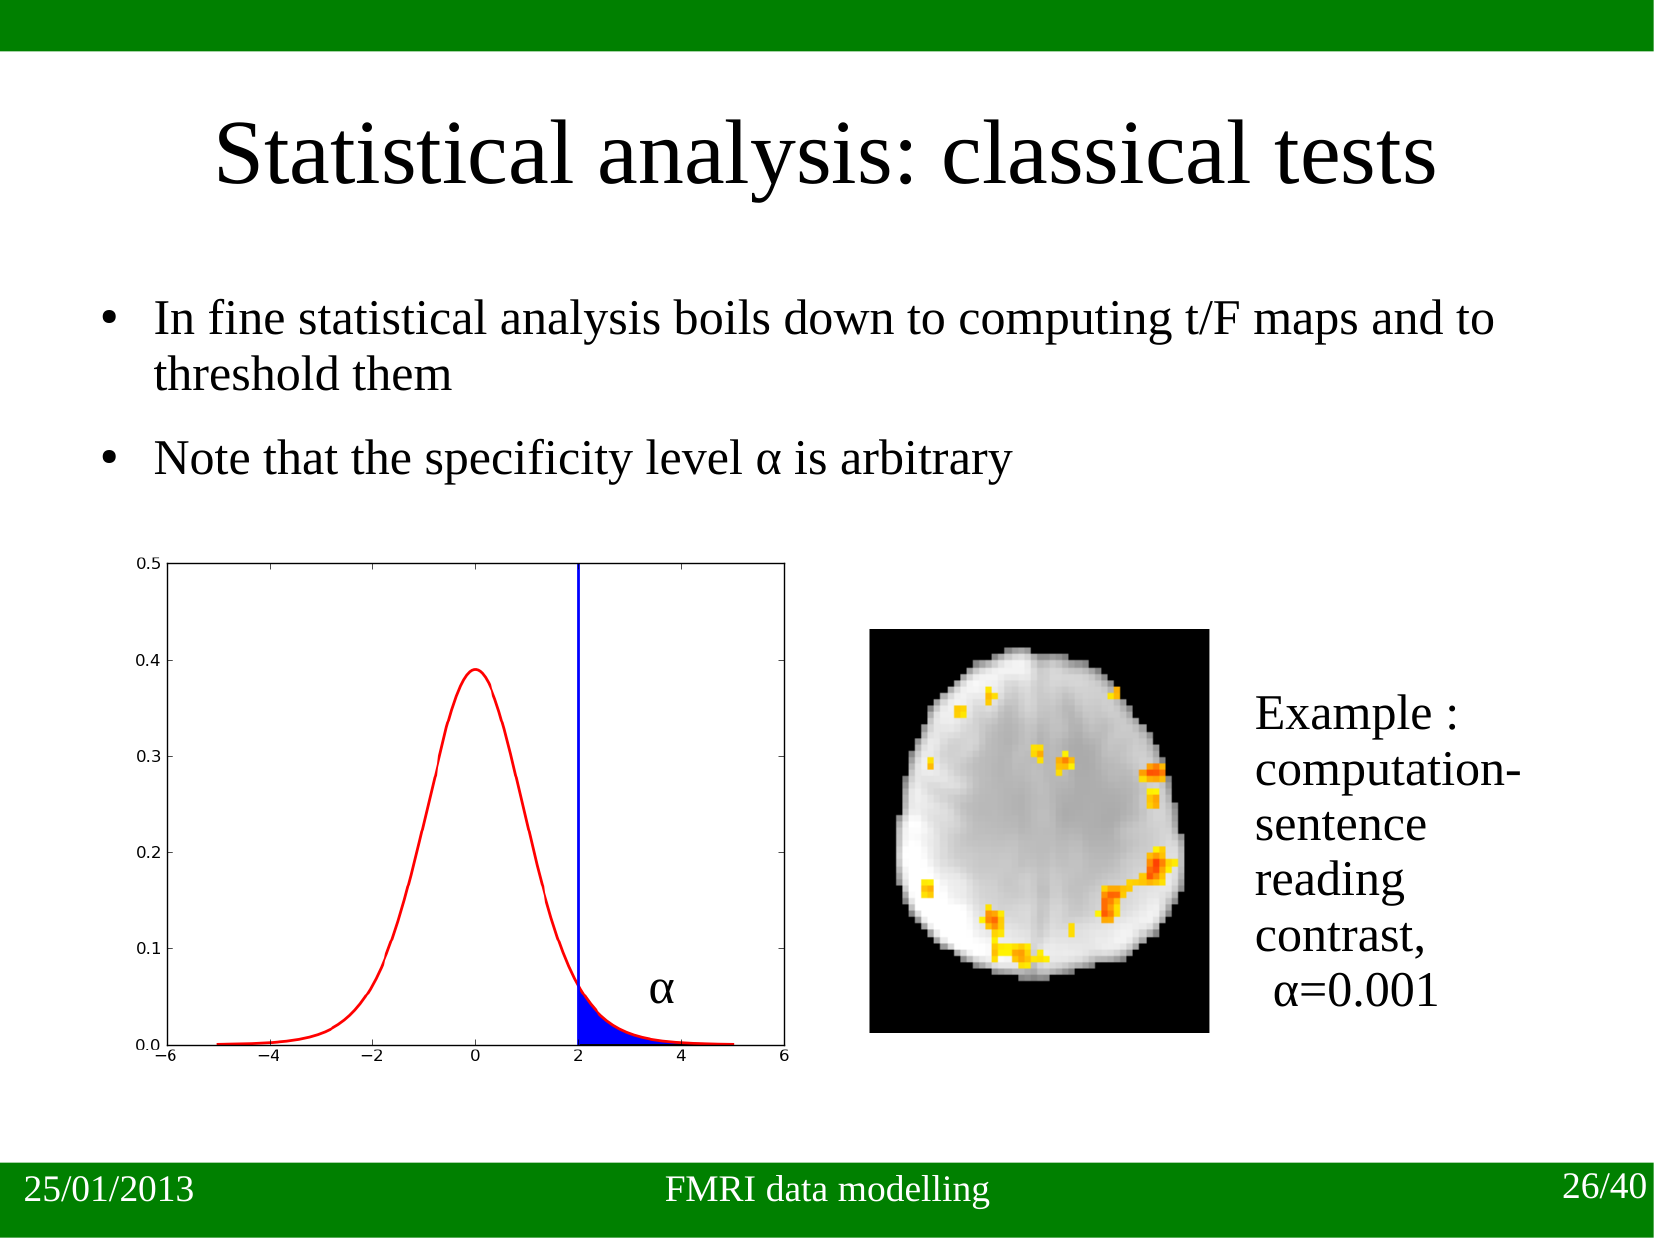

# Statistical analysis: classical tests
In fine statistical analysis boils down to computing t/F maps and to threshold them
Note that the specificity level α is arbitrary
Example : computation-sentence reading contrast,
α=0.001
 α
26